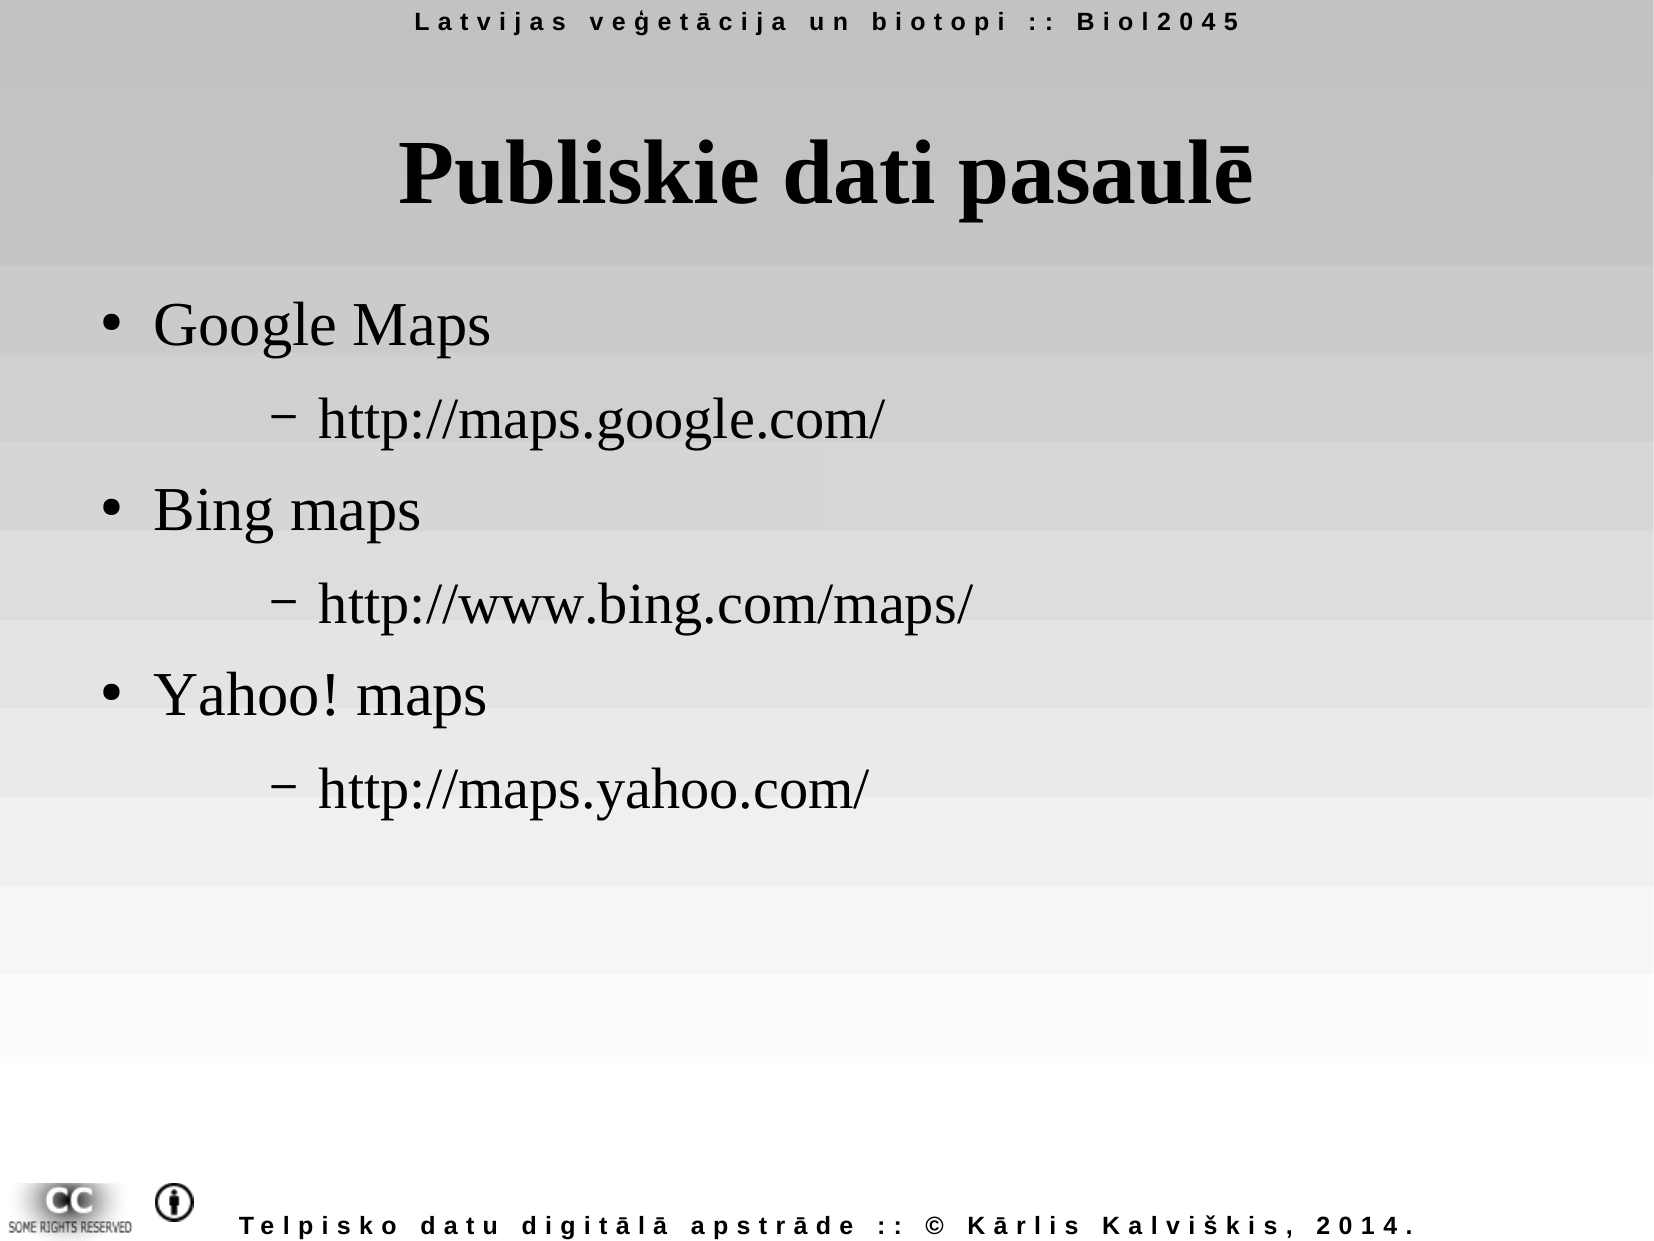

# Publiskie dati pasaulē
Google Maps
http://maps.google.com/
Bing maps
http://www.bing.com/maps/
Yahoo! maps
http://maps.yahoo.com/